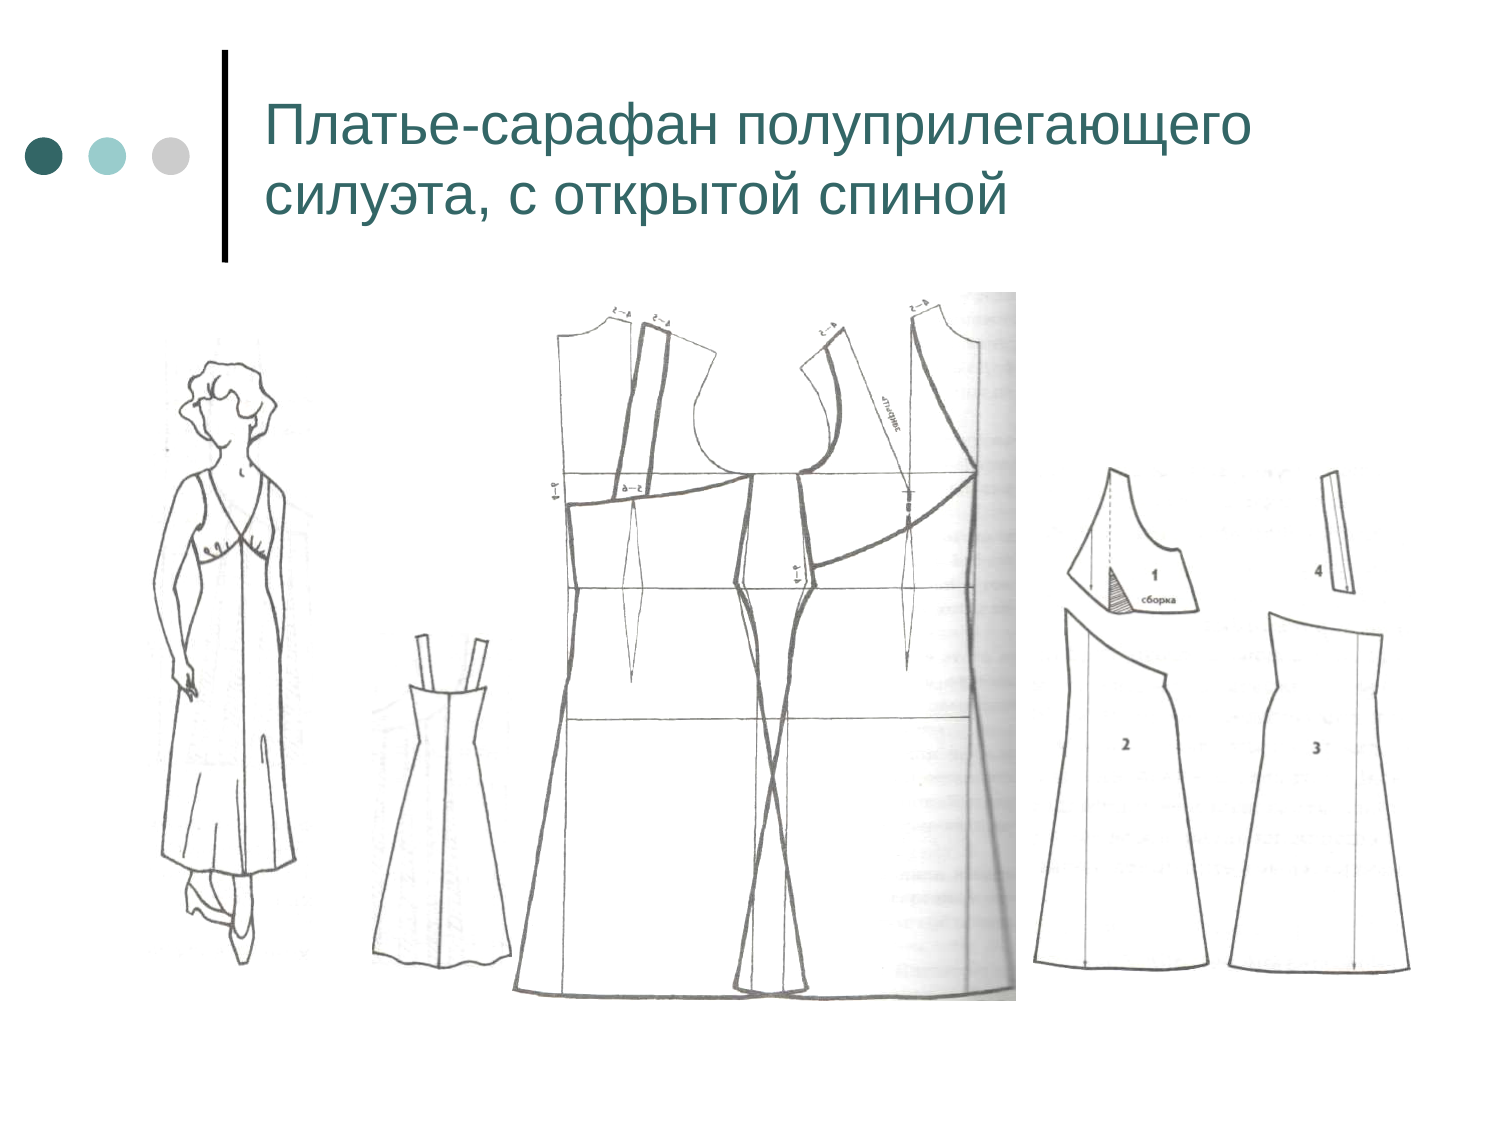

# Платье-сарафан полуприлегающего силуэта, с открытой спиной